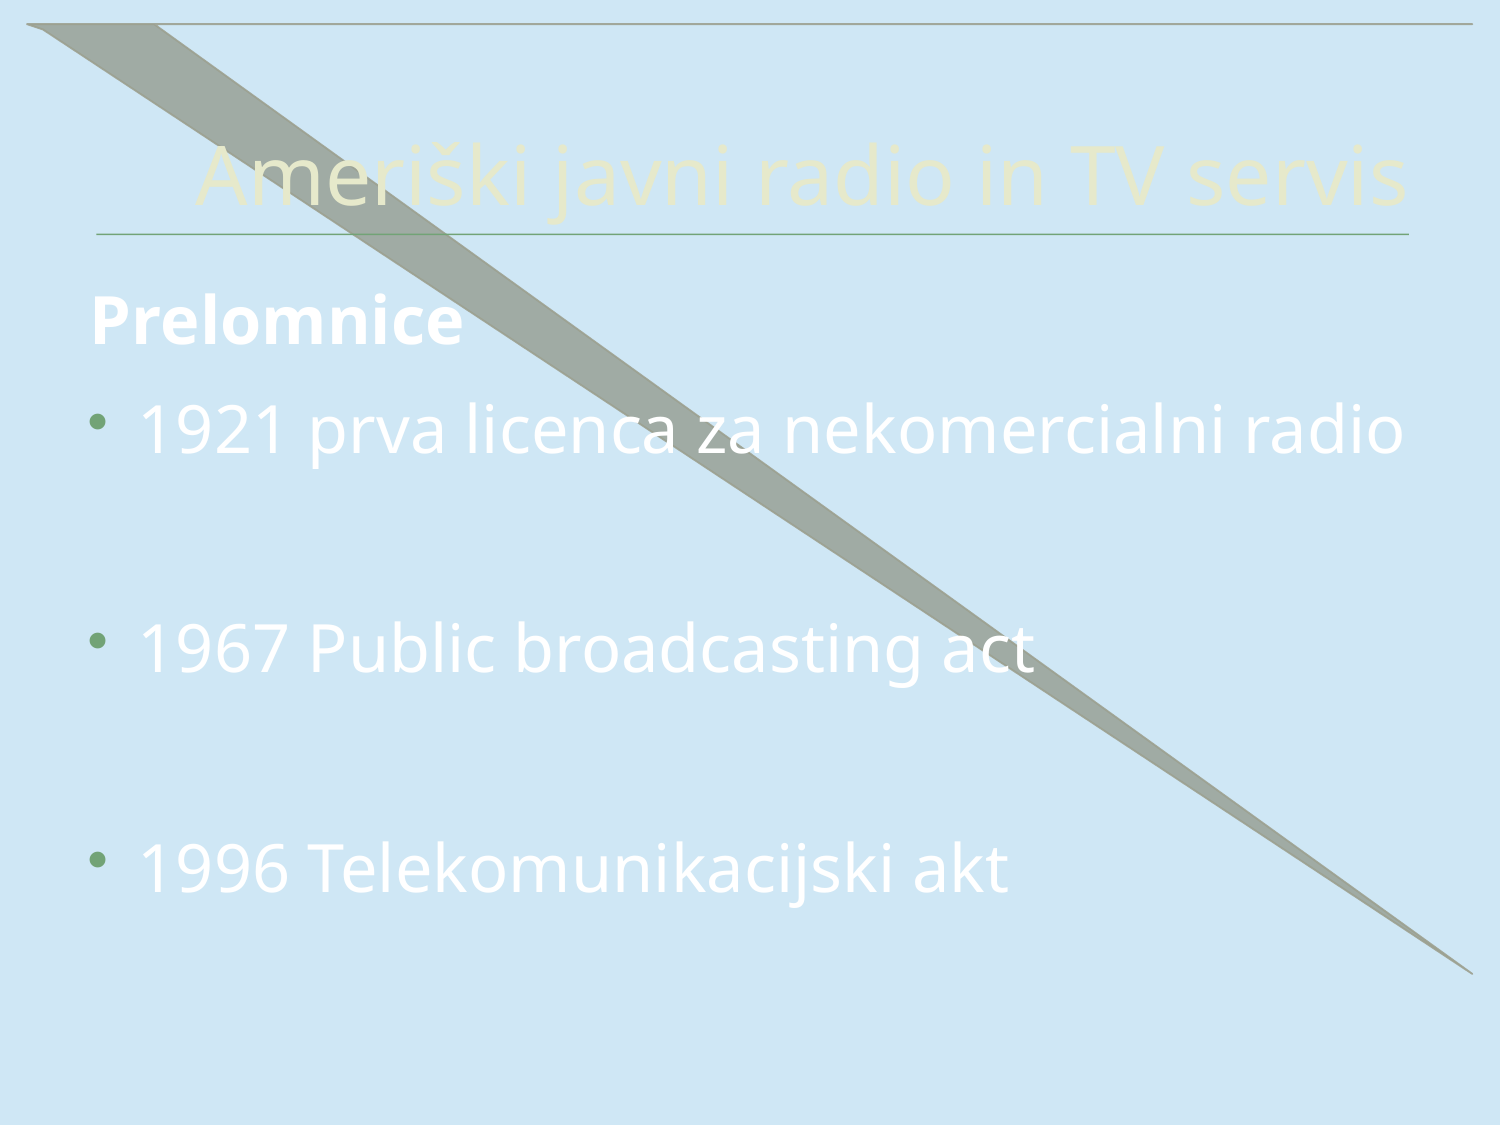

# Ameriški javni radio in TV servis
Prelomnice
1921 prva licenca za nekomercialni radio
1967 Public broadcasting act
1996 Telekomunikacijski akt